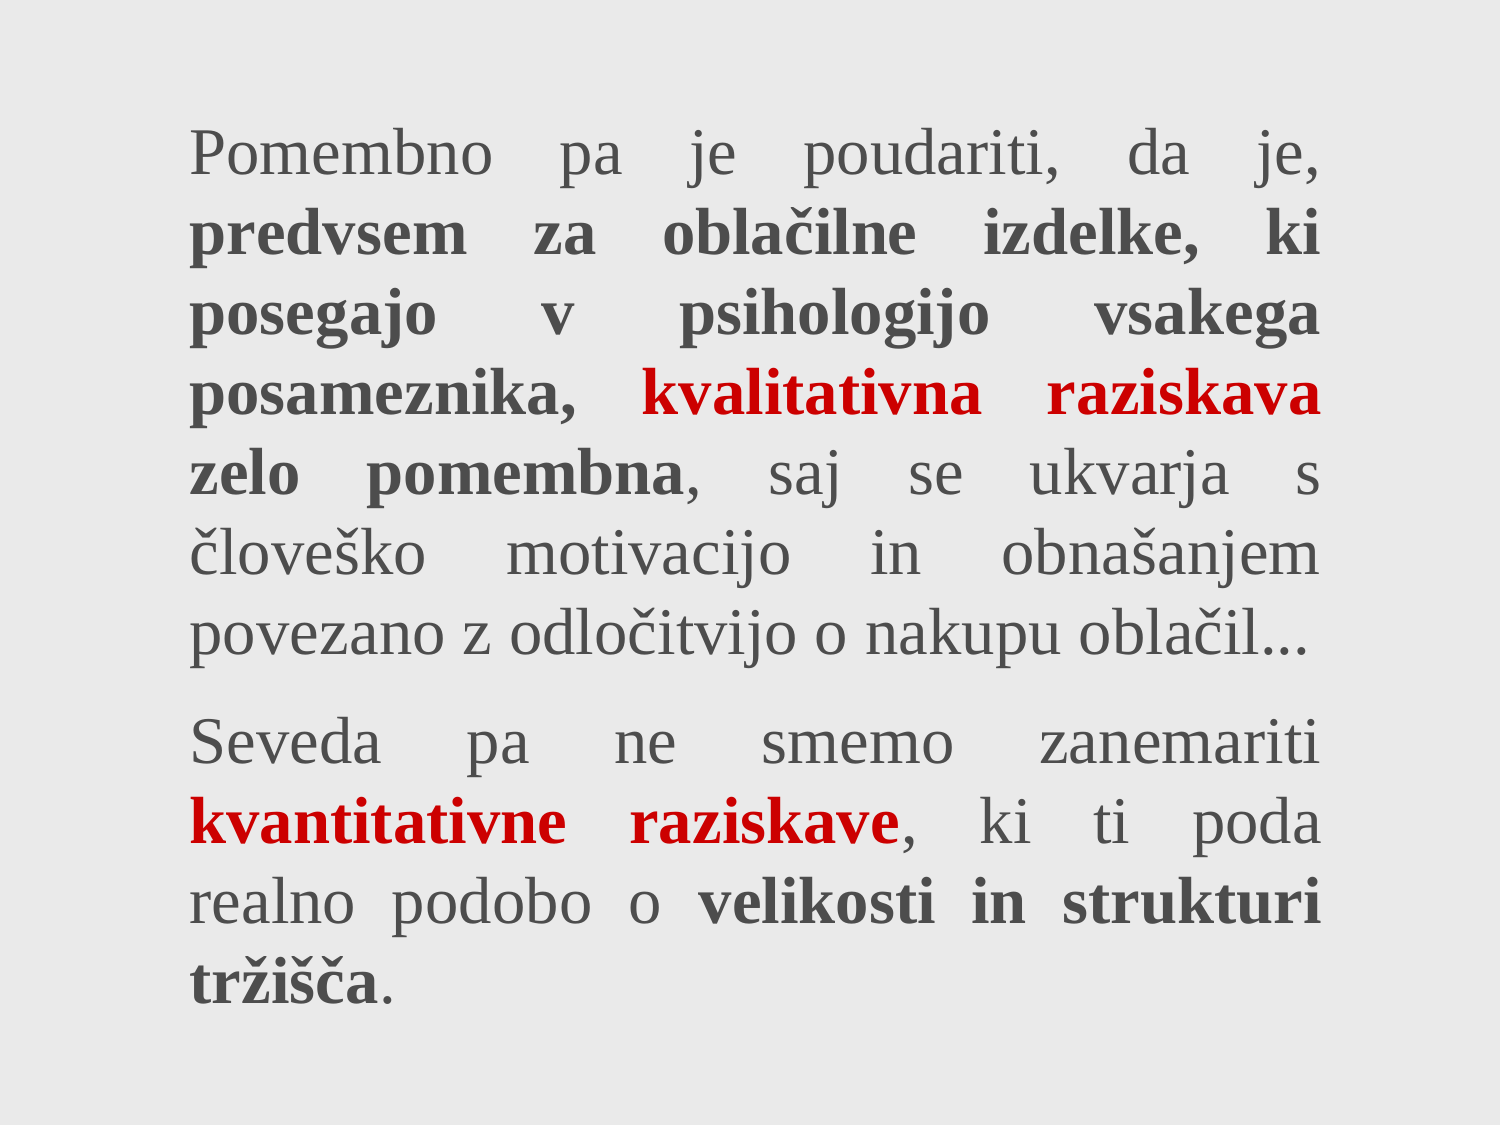

Pomembno pa je poudariti, da je, predvsem za oblačilne izdelke, ki posegajo v psihologijo vsakega posameznika, kvalitativna raziskava zelo pomembna, saj se ukvarja s človeško motivacijo in obnašanjem povezano z odločitvijo o nakupu oblačil...
Seveda pa ne smemo zanemariti kvantitativne raziskave, ki ti poda realno podobo o velikosti in strukturi tržišča.